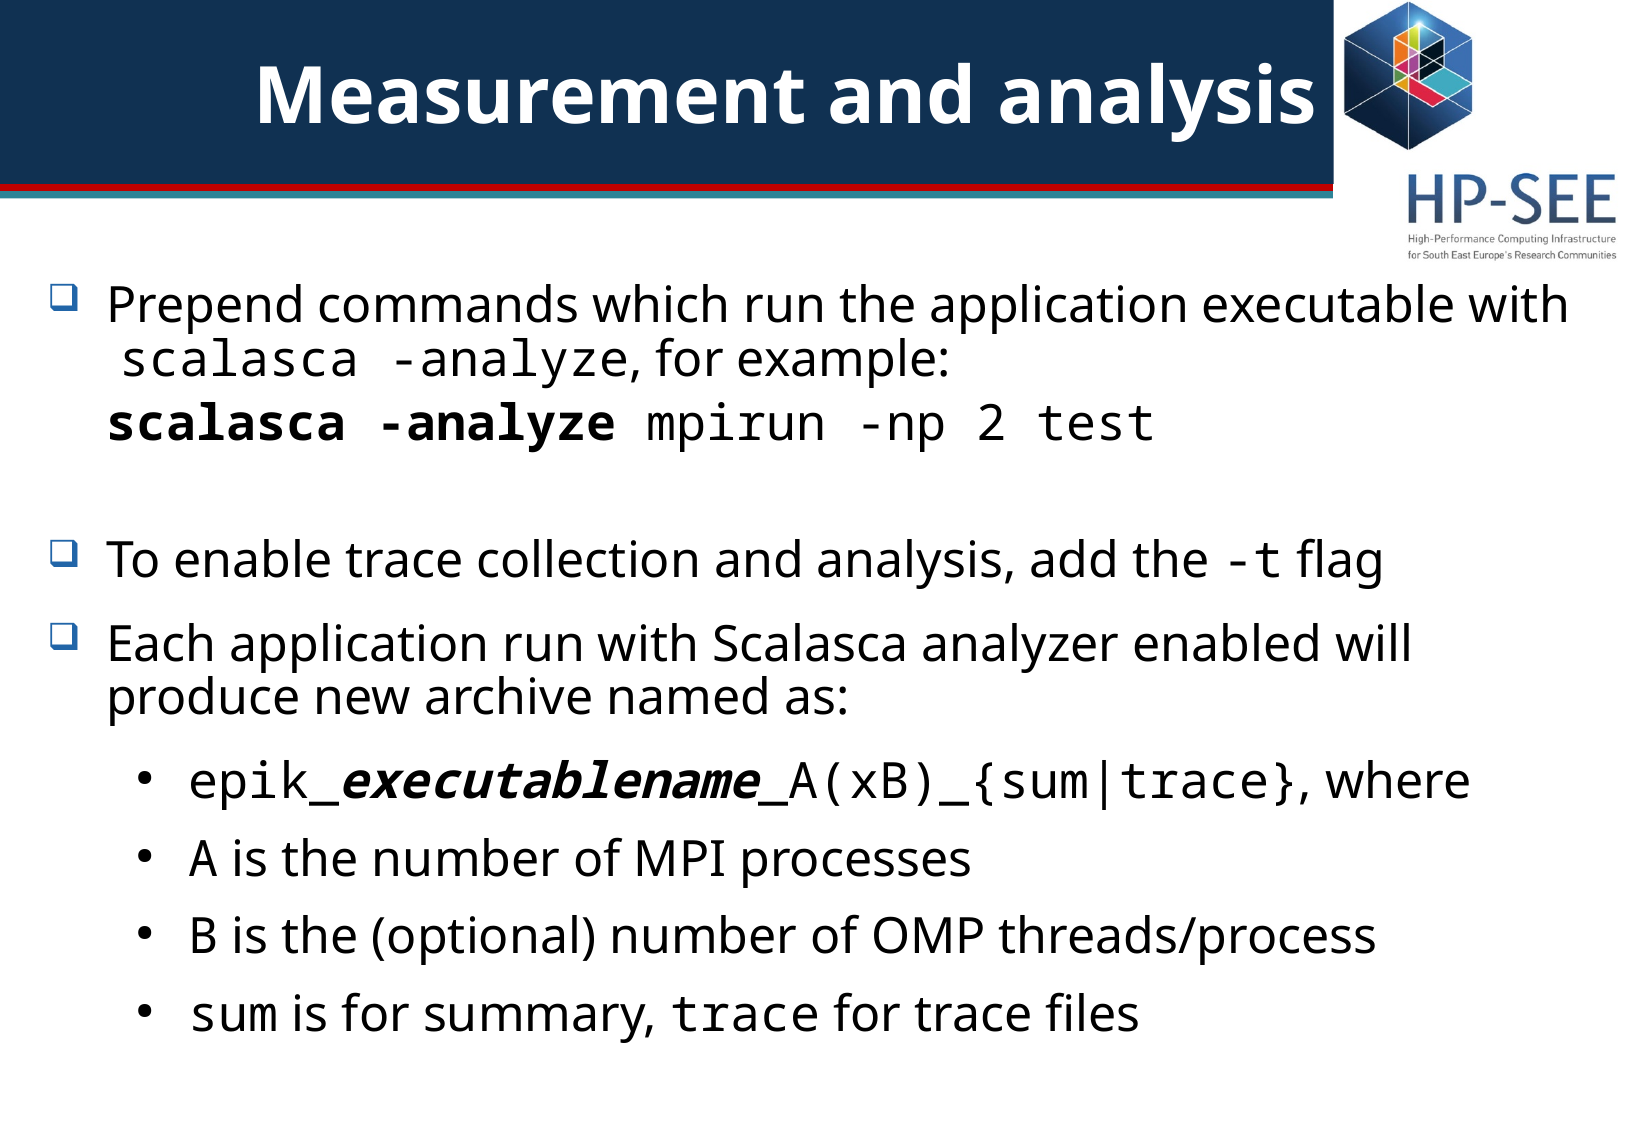

# Measurement and analysis
Prepend commands which run the application executable with scalasca -analyze, for example:
scalasca -analyze mpirun -np 2 test
To enable trace collection and analysis, add the -t flag
Each application run with Scalasca analyzer enabled will produce new archive named as:
epik_executablename_A(xB)_{sum|trace}, where
A is the number of MPI processes
B is the (optional) number of OMP threads/process
sum is for summary, trace for trace files